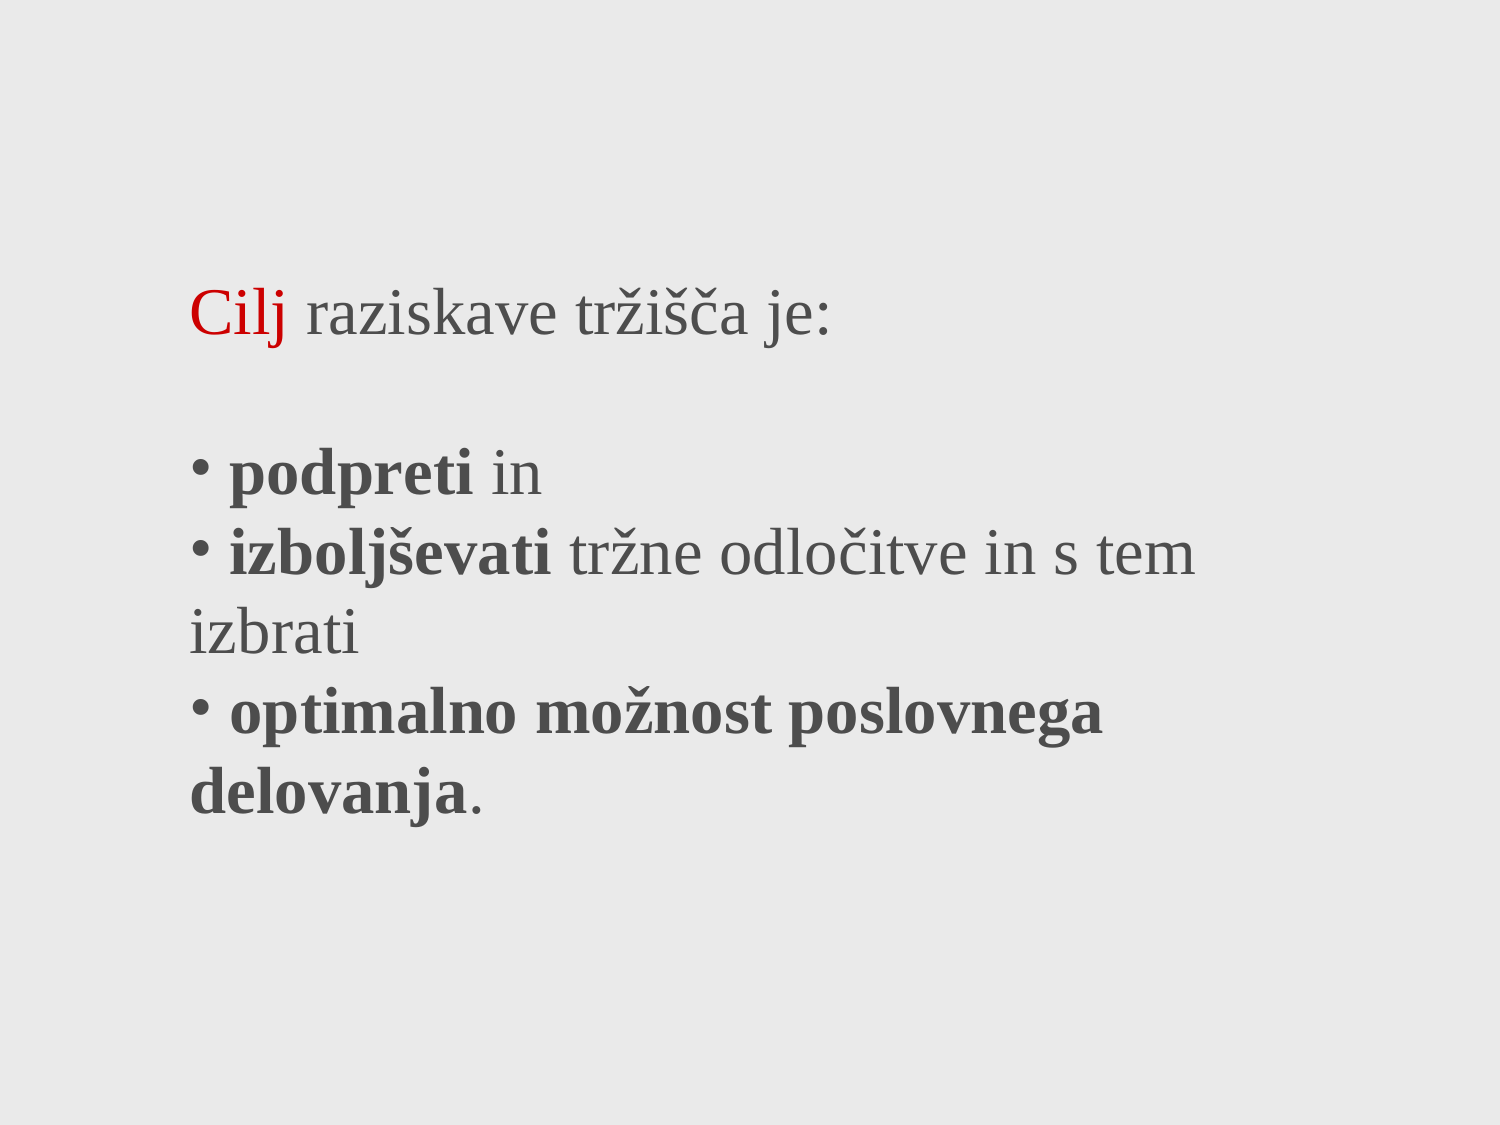

Cilj raziskave tržišča je:
 podpreti in
 izboljševati tržne odločitve in s tem izbrati
 optimalno možnost poslovnega delovanja.